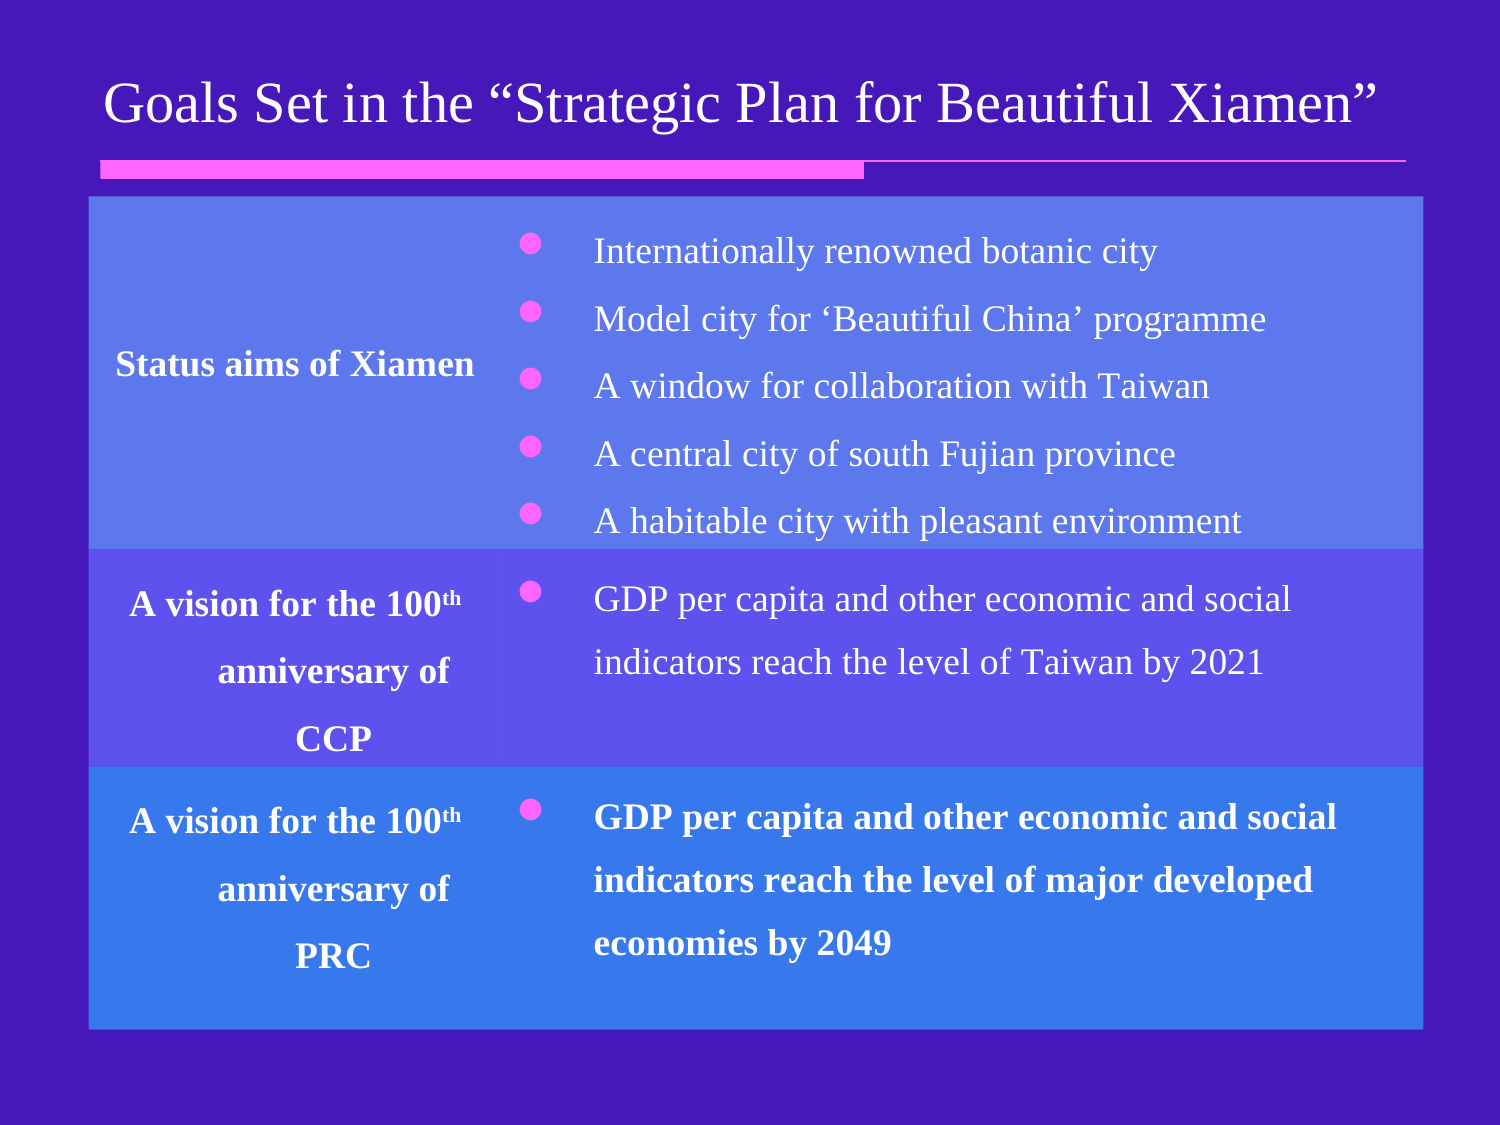

# Goals Set in the “Strategic Plan for Beautiful Xiamen”
| Status aims of Xiamen | Internationally renowned botanic city Model city for ‘Beautiful China’ programme A window for collaboration with Taiwan A central city of south Fujian province A habitable city with pleasant environment |
| --- | --- |
| A vision for the 100th anniversary of CCP | GDP per capita and other economic and social indicators reach the level of Taiwan by 2021 |
| A vision for the 100th anniversary of PRC | GDP per capita and other economic and social indicators reach the level of major developed economies by 2049 |